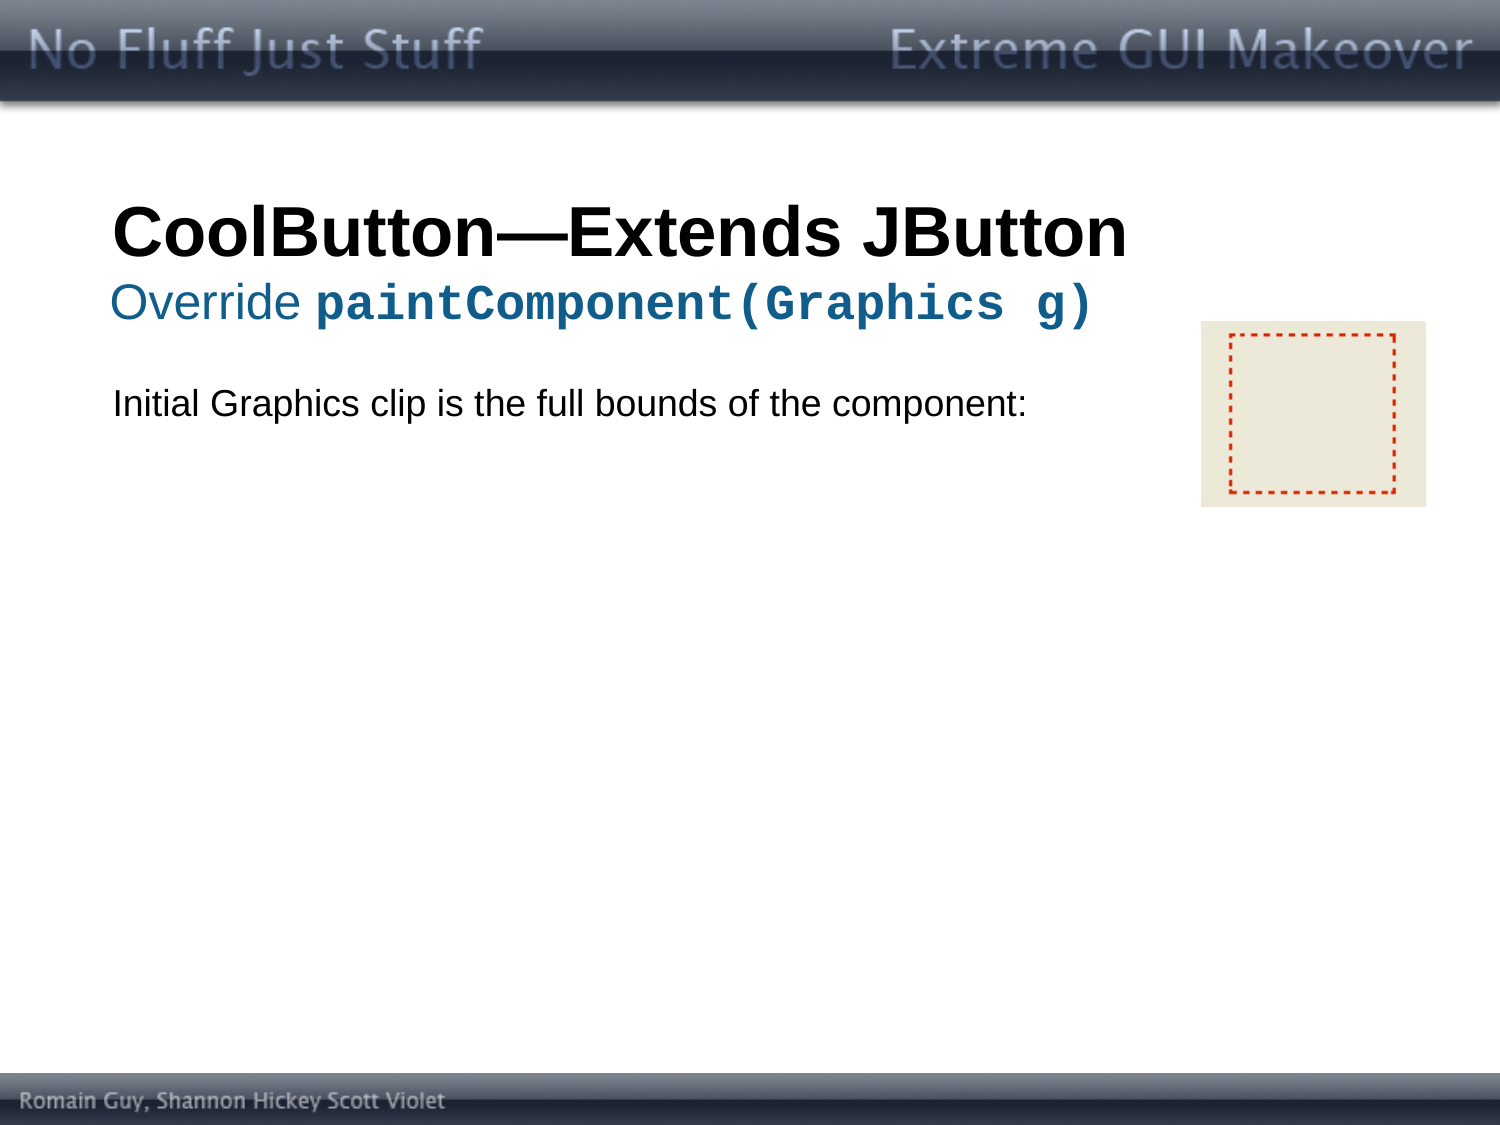

# CoolButton—Extends JButton
Override paintComponent(Graphics g)
Initial Graphics clip is the full bounds of the component: